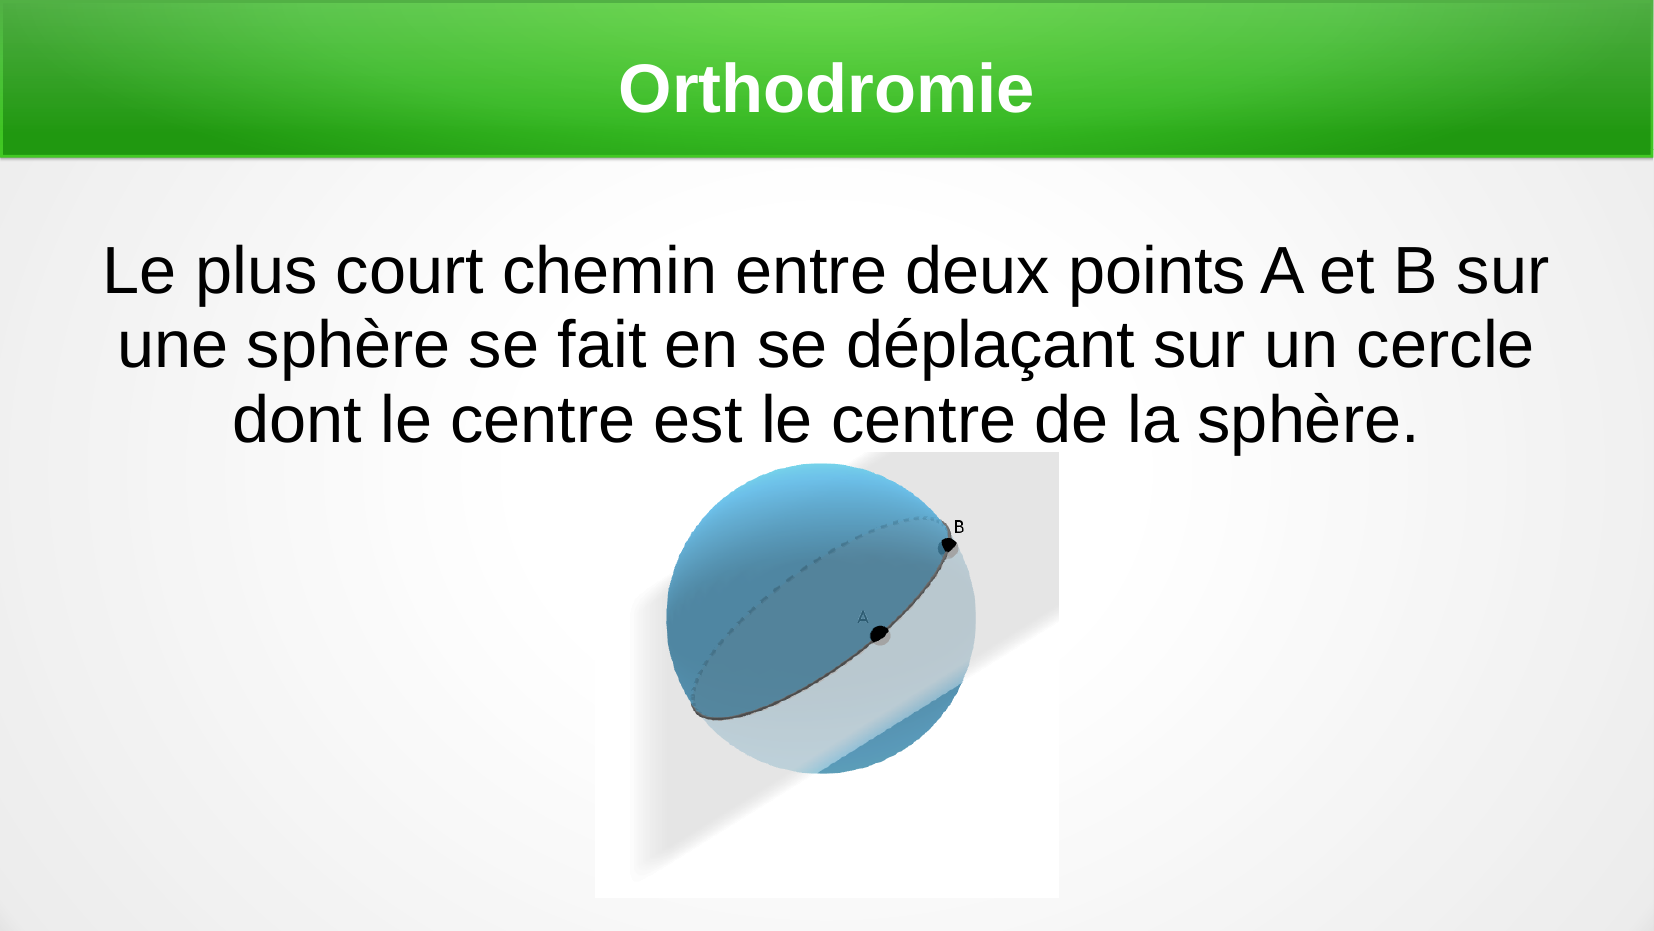

# Orthodromie
Le plus court chemin entre deux points A et B sur une sphère se fait en se déplaçant sur un cercle dont le centre est le centre de la sphère.